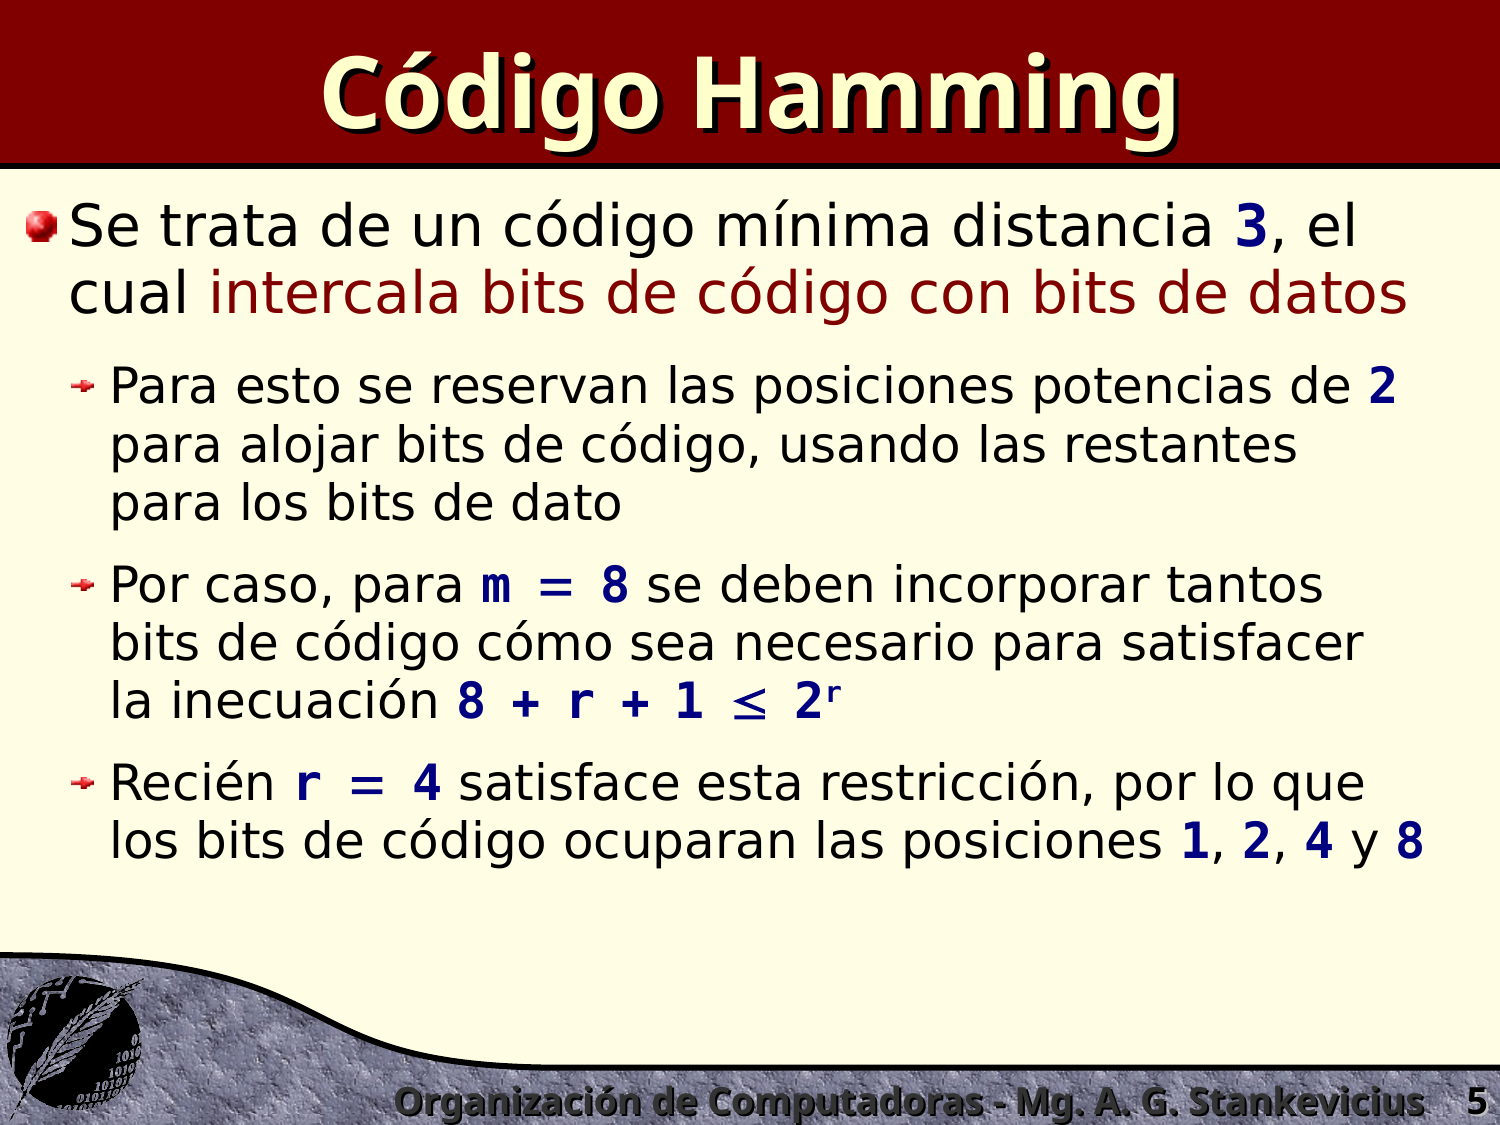

# Código Hamming
Se trata de un código mínima distancia 3, el cual intercala bits de código con bits de datos
Para esto se reservan las posiciones potencias de 2 para alojar bits de código, usando las restantes
para los bits de dato
Por caso, para m = 8 se deben incorporar tantos
bits de código cómo sea necesario para satisfacer
la inecuación 8 + r + 1 ≤ 2r
Recién r = 4 satisface esta restricción, por lo que
los bits de código ocuparan las posiciones 1, 2, 4 y 8
5